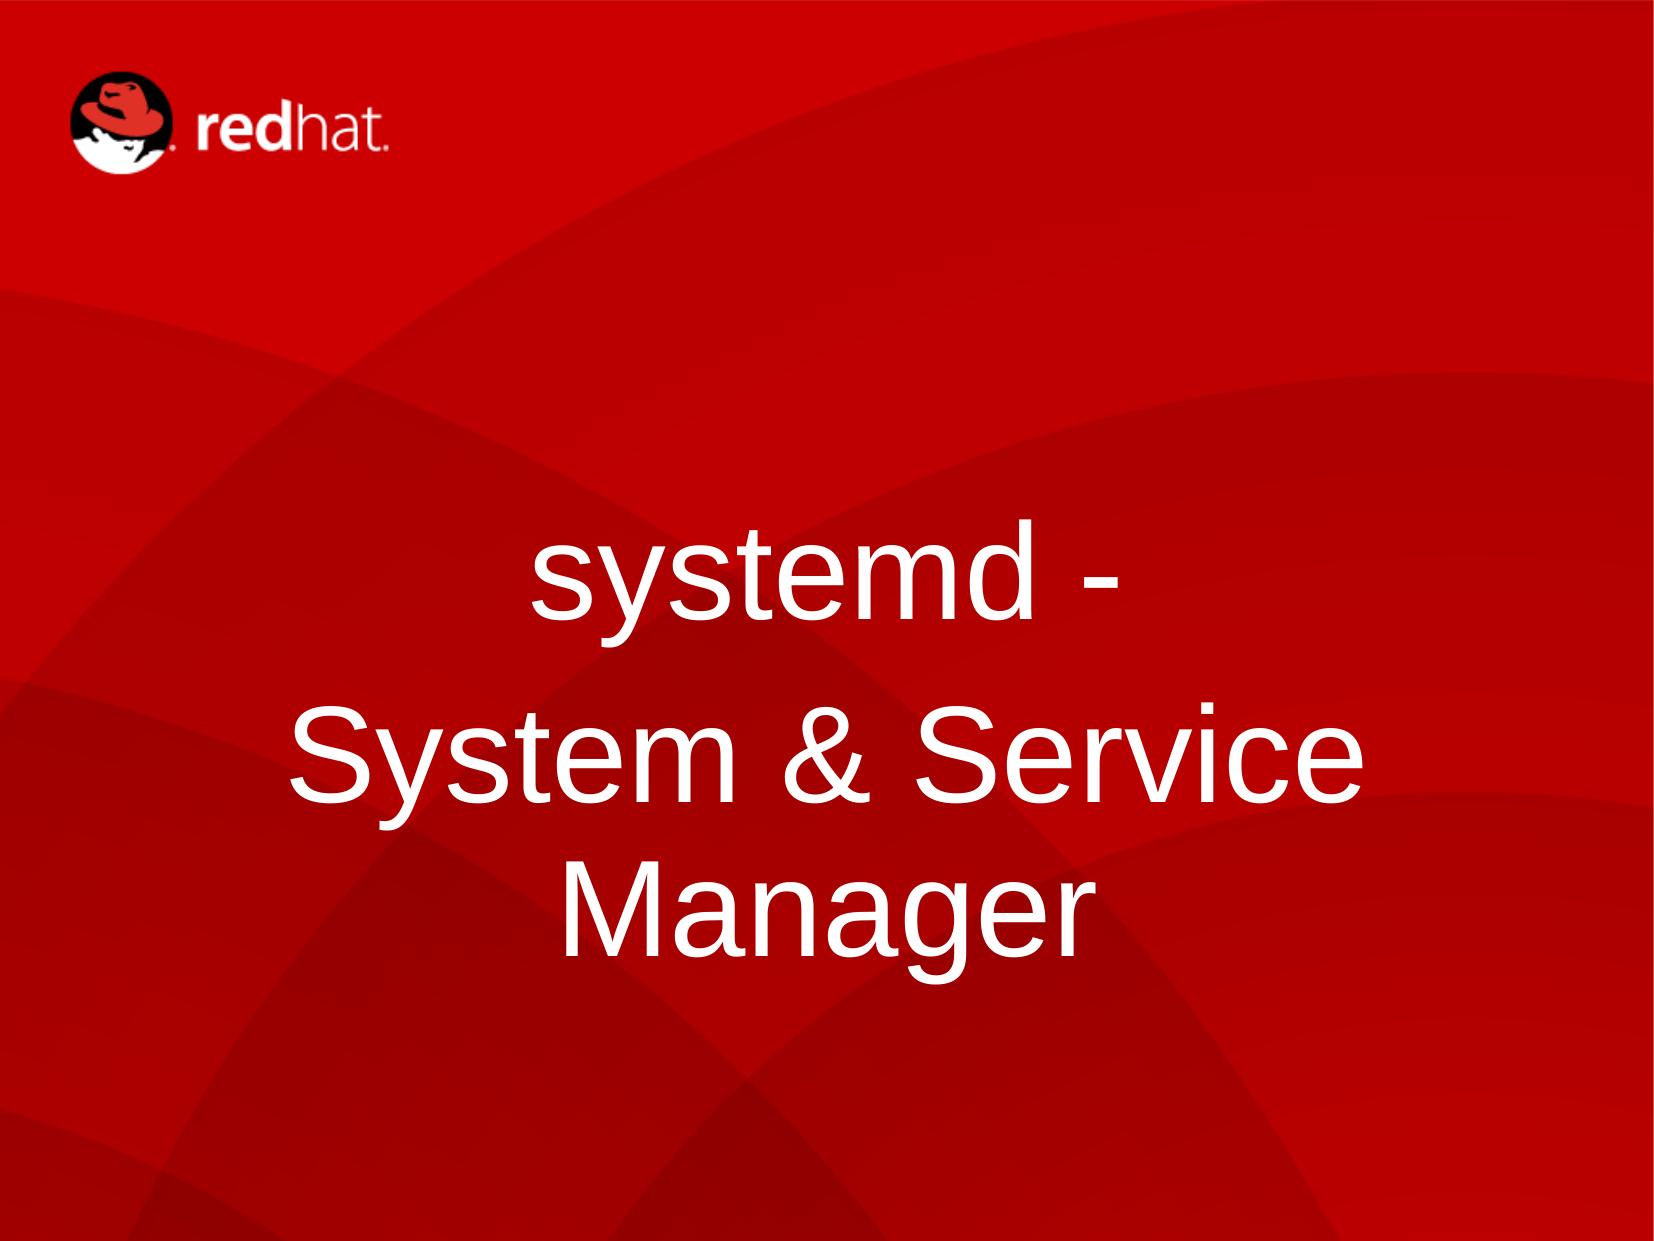

# systemd -
System & Service Manager